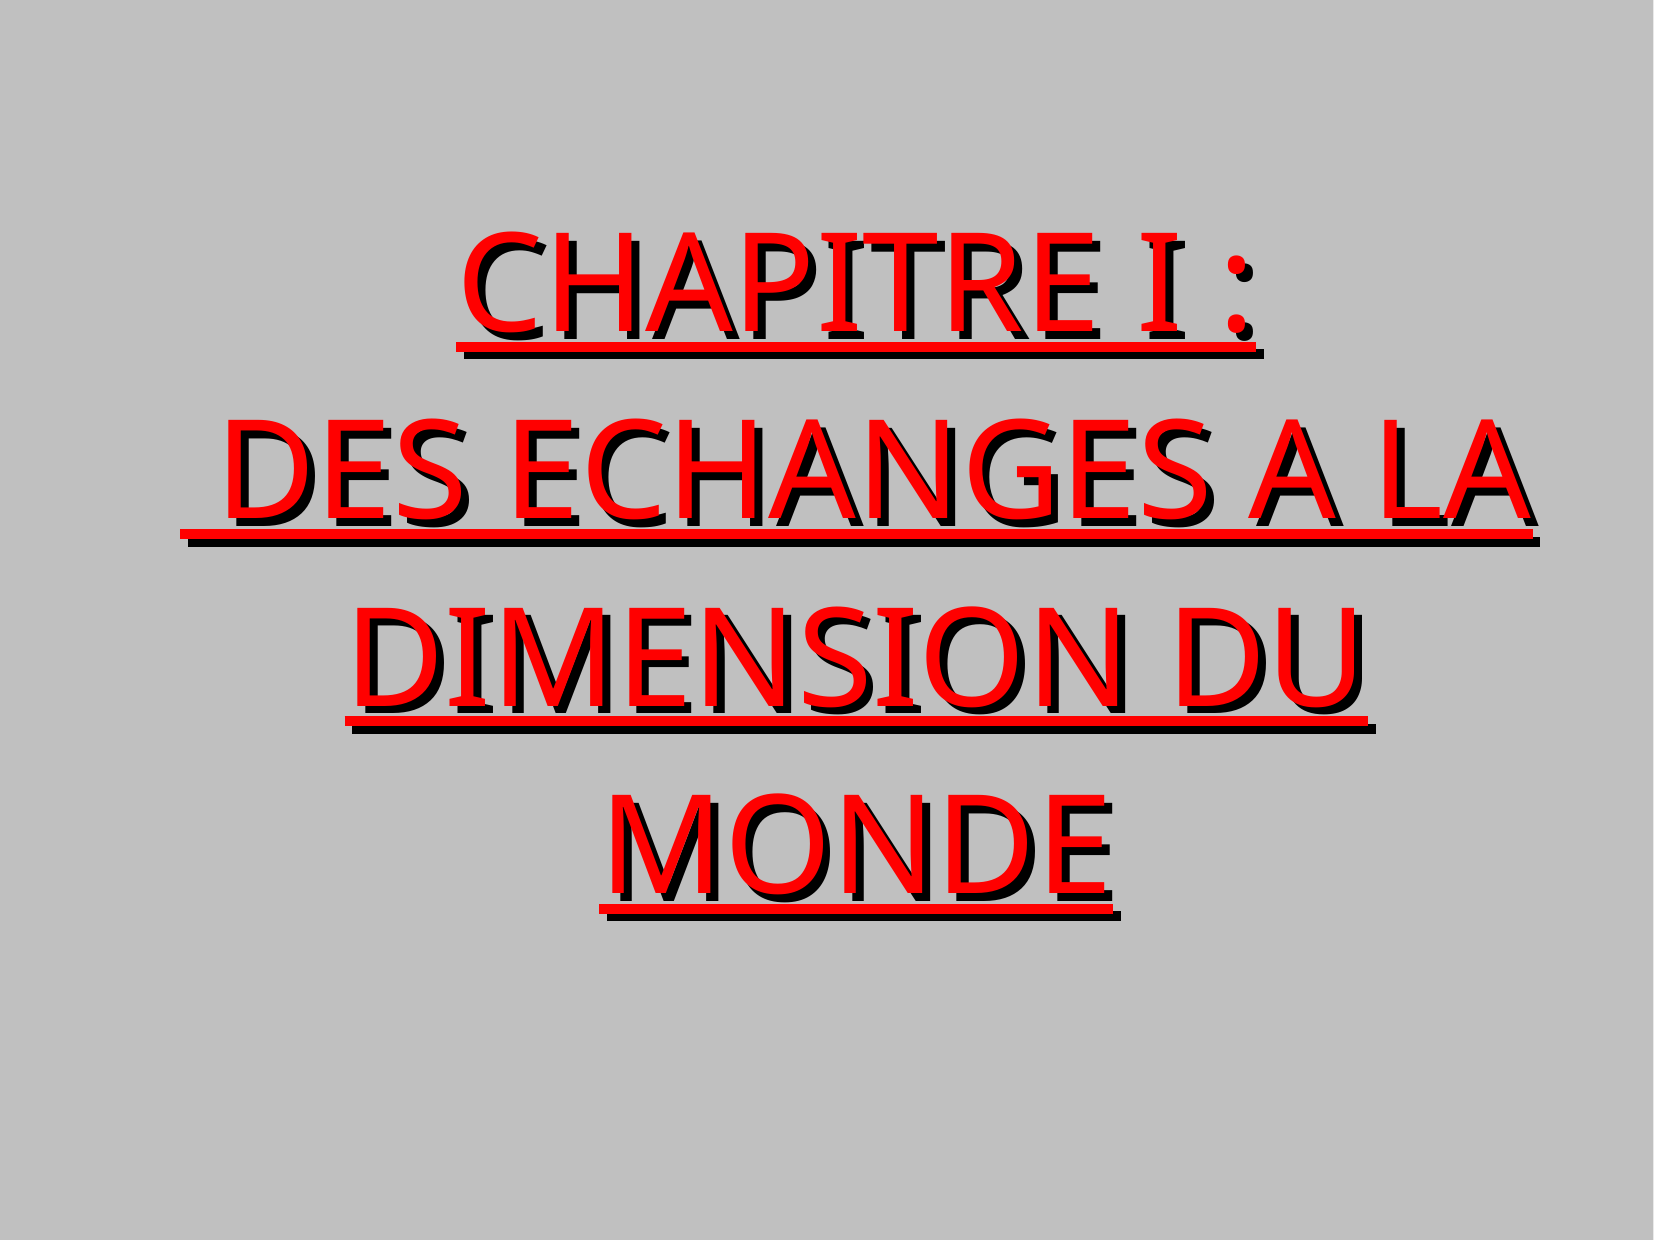

CHAPITRE I :
 DES ECHANGES A LA DIMENSION DU MONDE